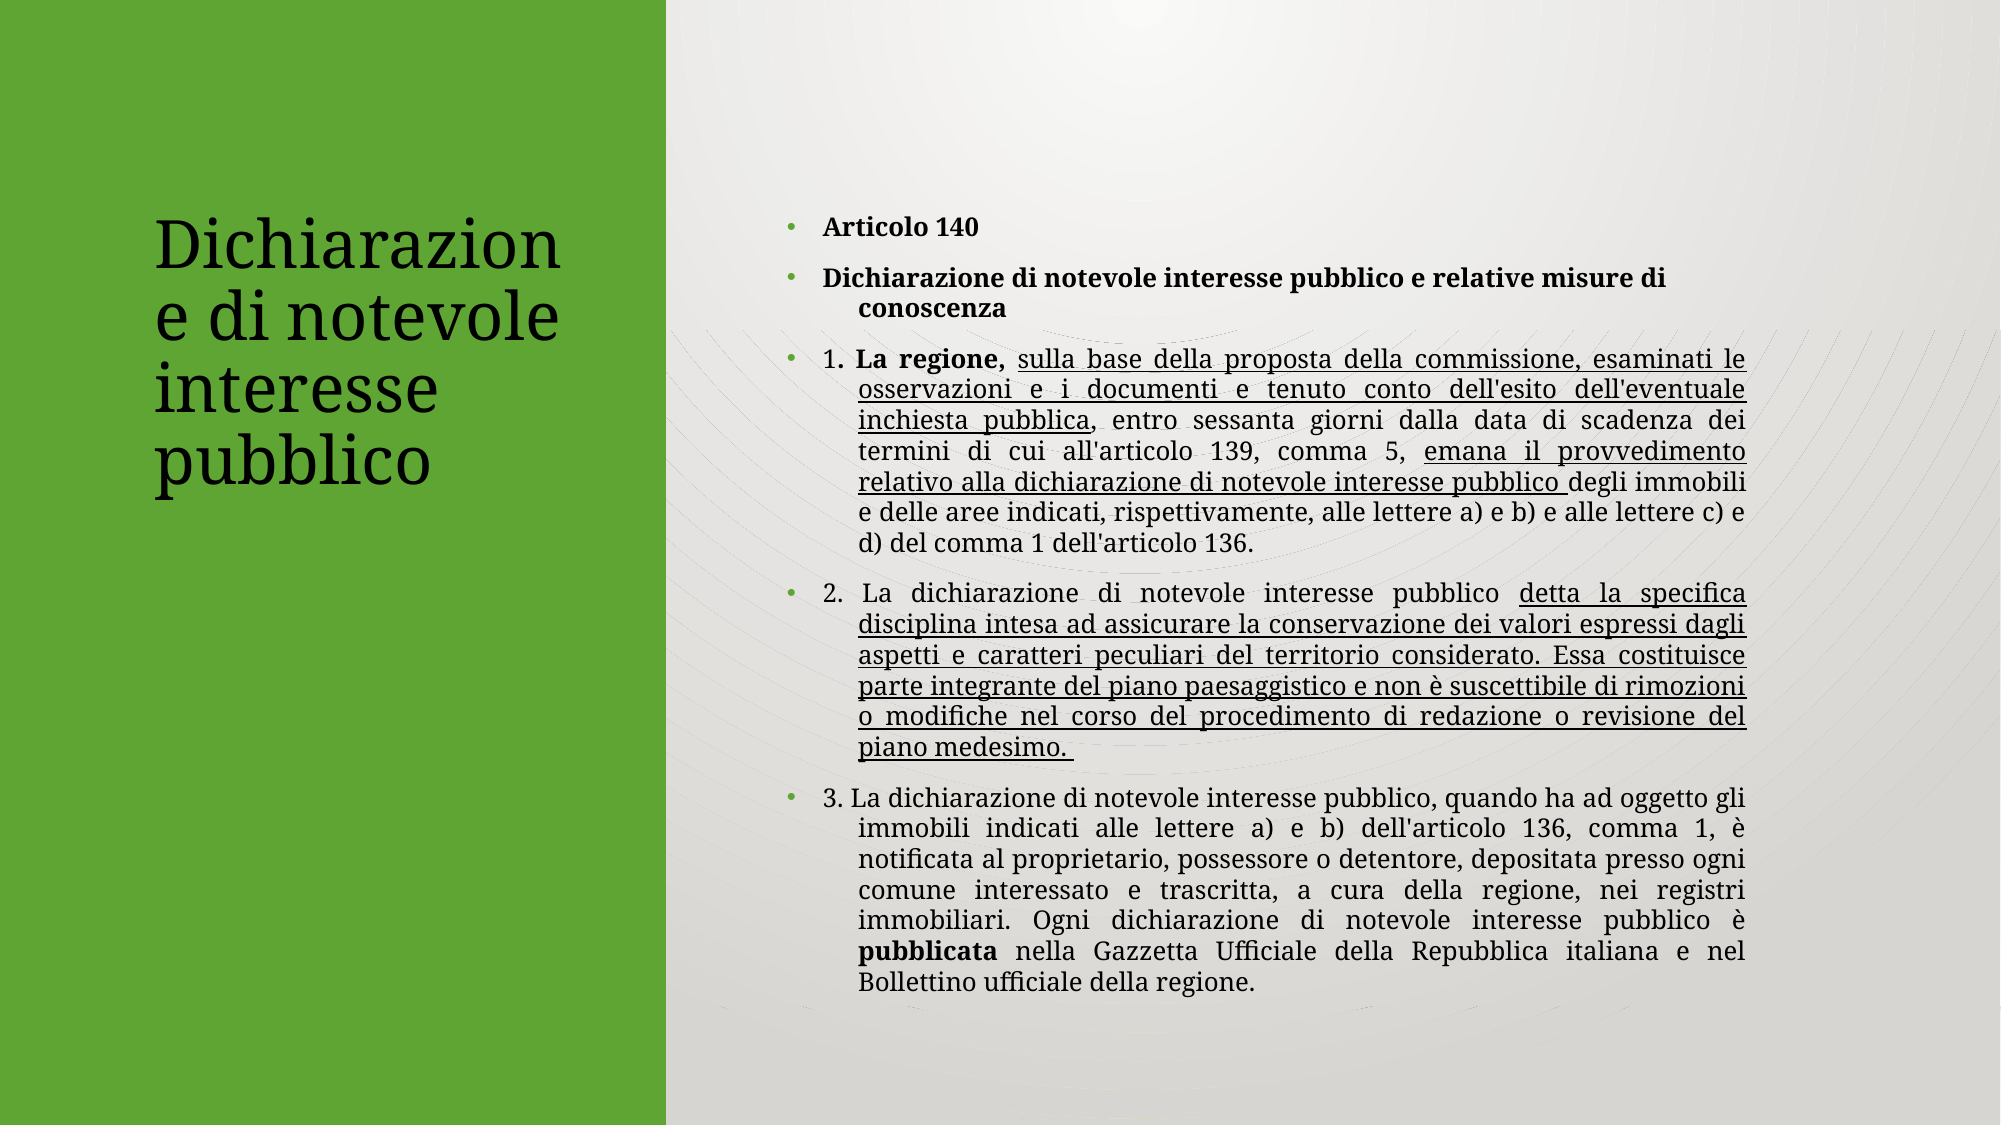

# Dichiarazione di notevole interesse pubblico
Articolo 140
Dichiarazione di notevole interesse pubblico e relative misure di conoscenza
1. La regione, sulla base della proposta della commissione, esaminati le osservazioni e i documenti e tenuto conto dell'esito dell'eventuale inchiesta pubblica, entro sessanta giorni dalla data di scadenza dei termini di cui all'articolo 139, comma 5, emana il provvedimento relativo alla dichiarazione di notevole interesse pubblico degli immobili e delle aree indicati, rispettivamente, alle lettere a) e b) e alle lettere c) e d) del comma 1 dell'articolo 136.
2. La dichiarazione di notevole interesse pubblico detta la specifica disciplina intesa ad assicurare la conservazione dei valori espressi dagli aspetti e caratteri peculiari del territorio considerato. Essa costituisce parte integrante del piano paesaggistico e non è suscettibile di rimozioni o modifiche nel corso del procedimento di redazione o revisione del piano medesimo.
3. La dichiarazione di notevole interesse pubblico, quando ha ad oggetto gli immobili indicati alle lettere a) e b) dell'articolo 136, comma 1, è notificata al proprietario, possessore o detentore, depositata presso ogni comune interessato e trascritta, a cura della regione, nei registri immobiliari. Ogni dichiarazione di notevole interesse pubblico è pubblicata nella Gazzetta Ufficiale della Repubblica italiana e nel Bollettino ufficiale della regione.